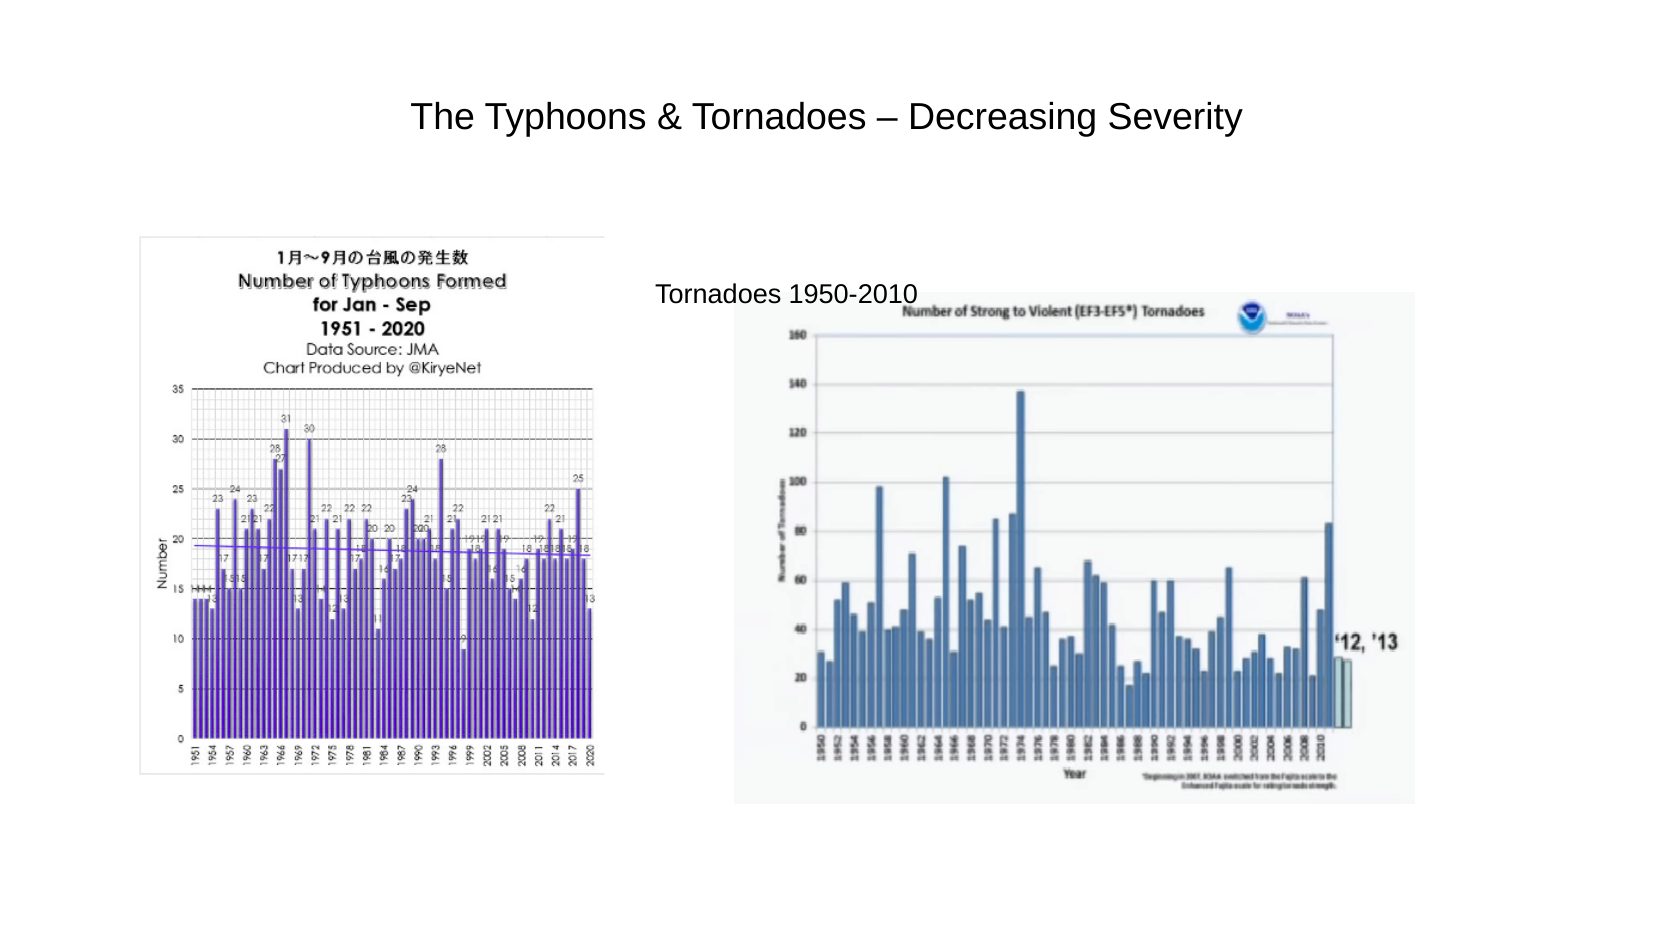

The Typhoons & Tornadoes – Decreasing Severity
Tornadoes 1950-2010